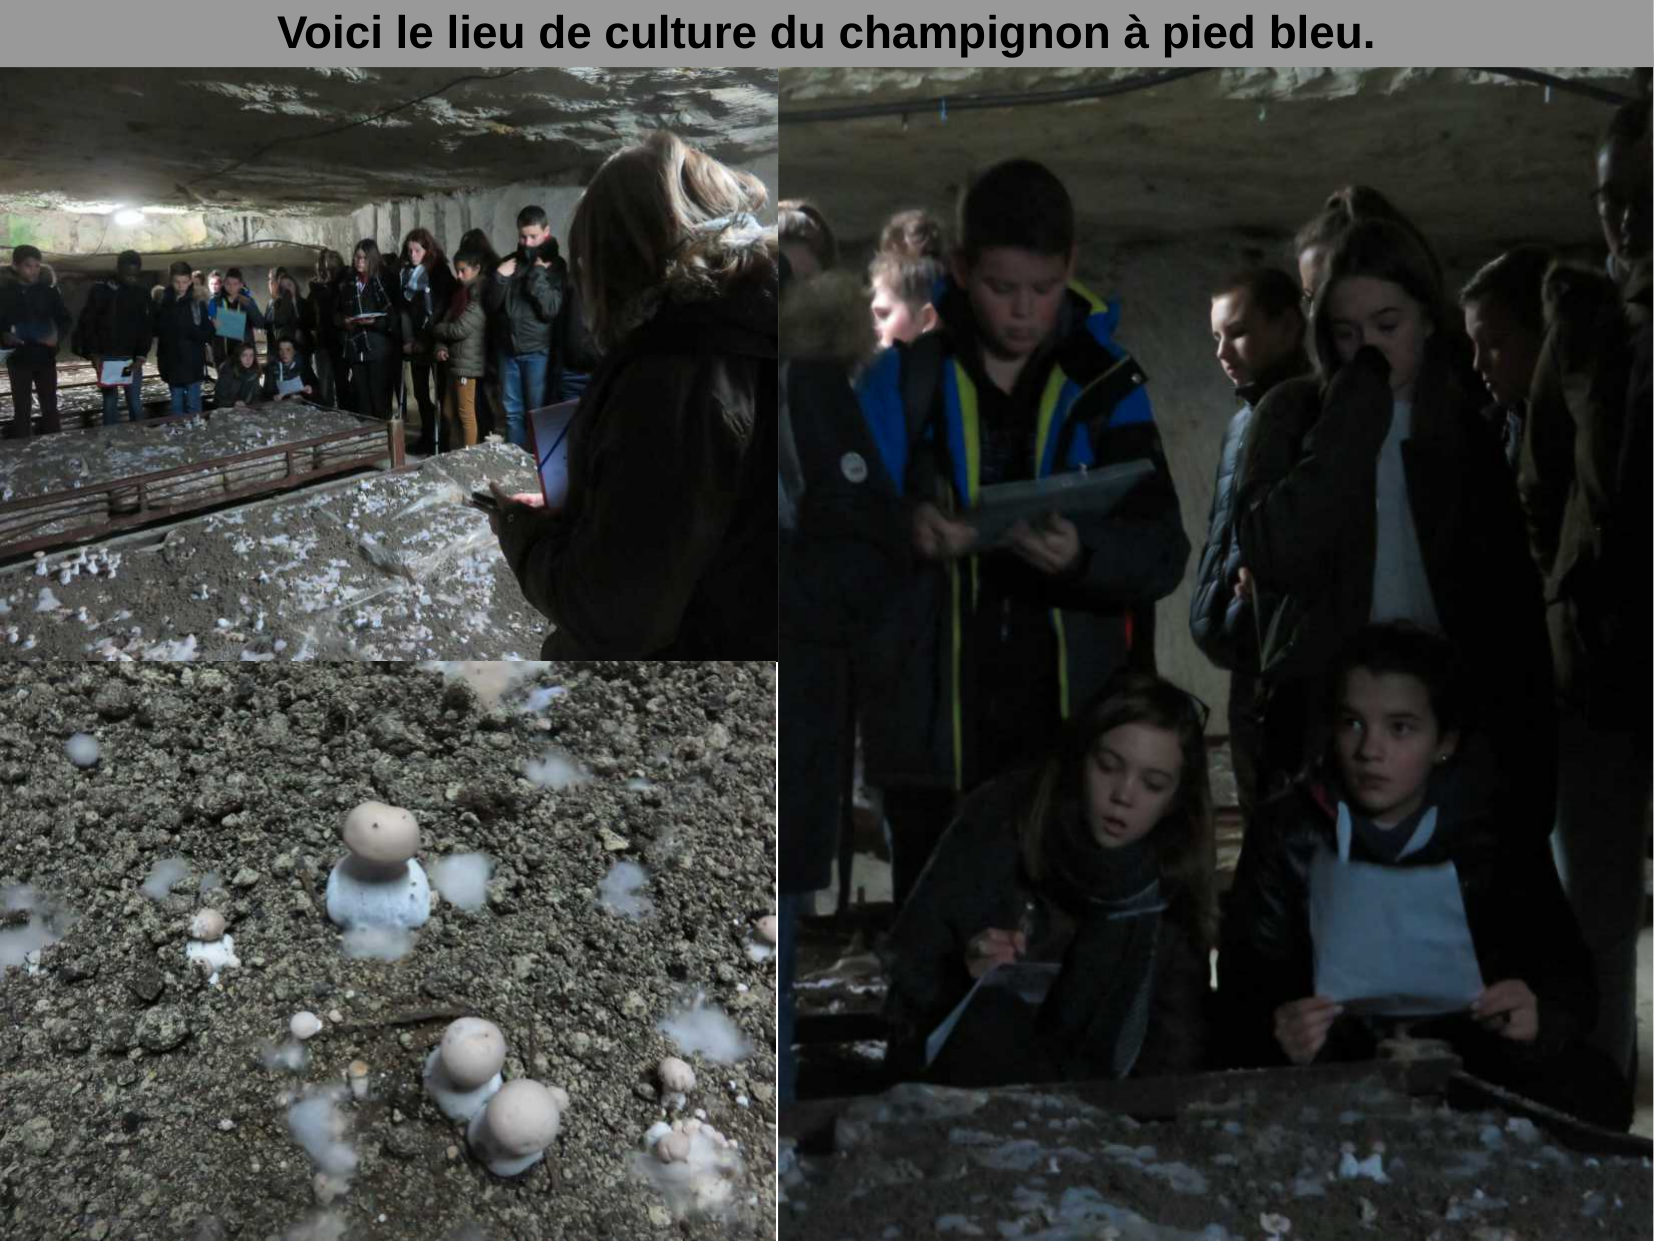

Voici le lieu de culture du champignon à pied bleu.